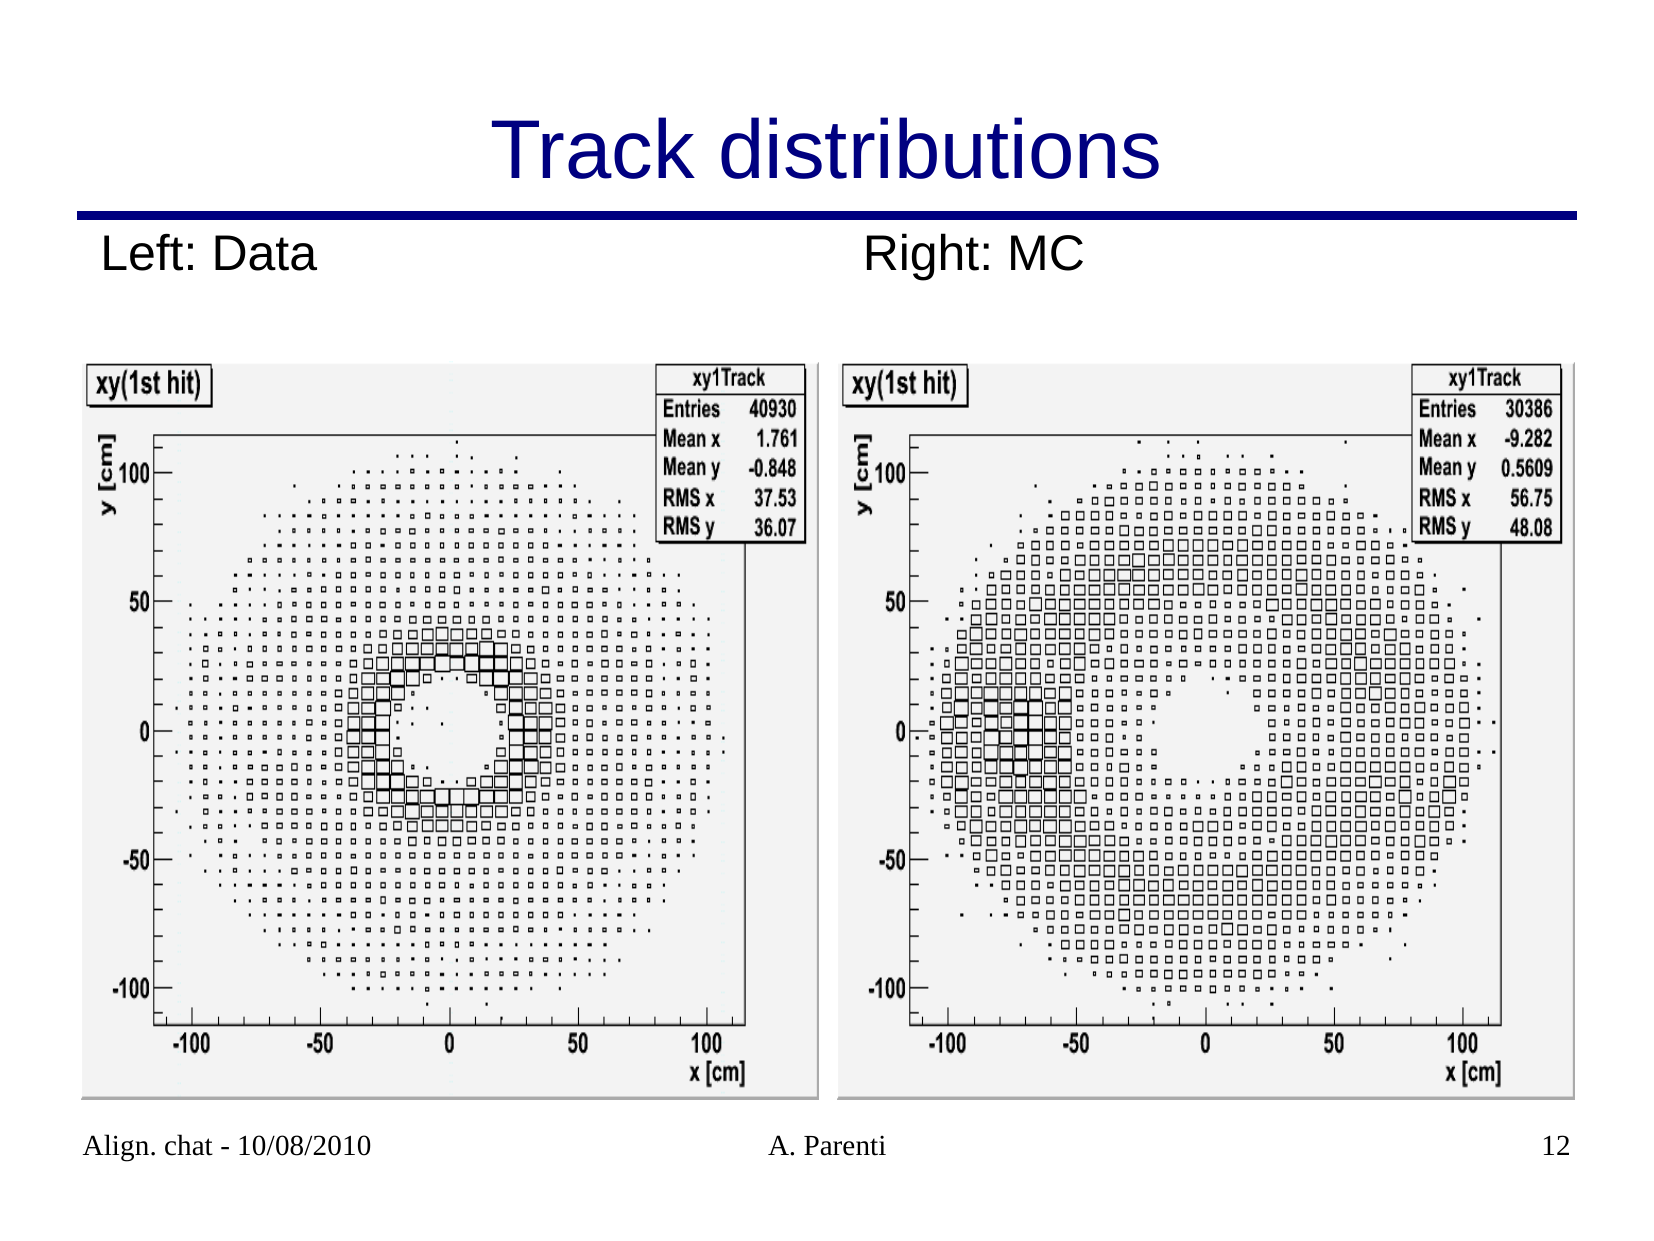

# Track distributions
Left: Data
Right: MC
12